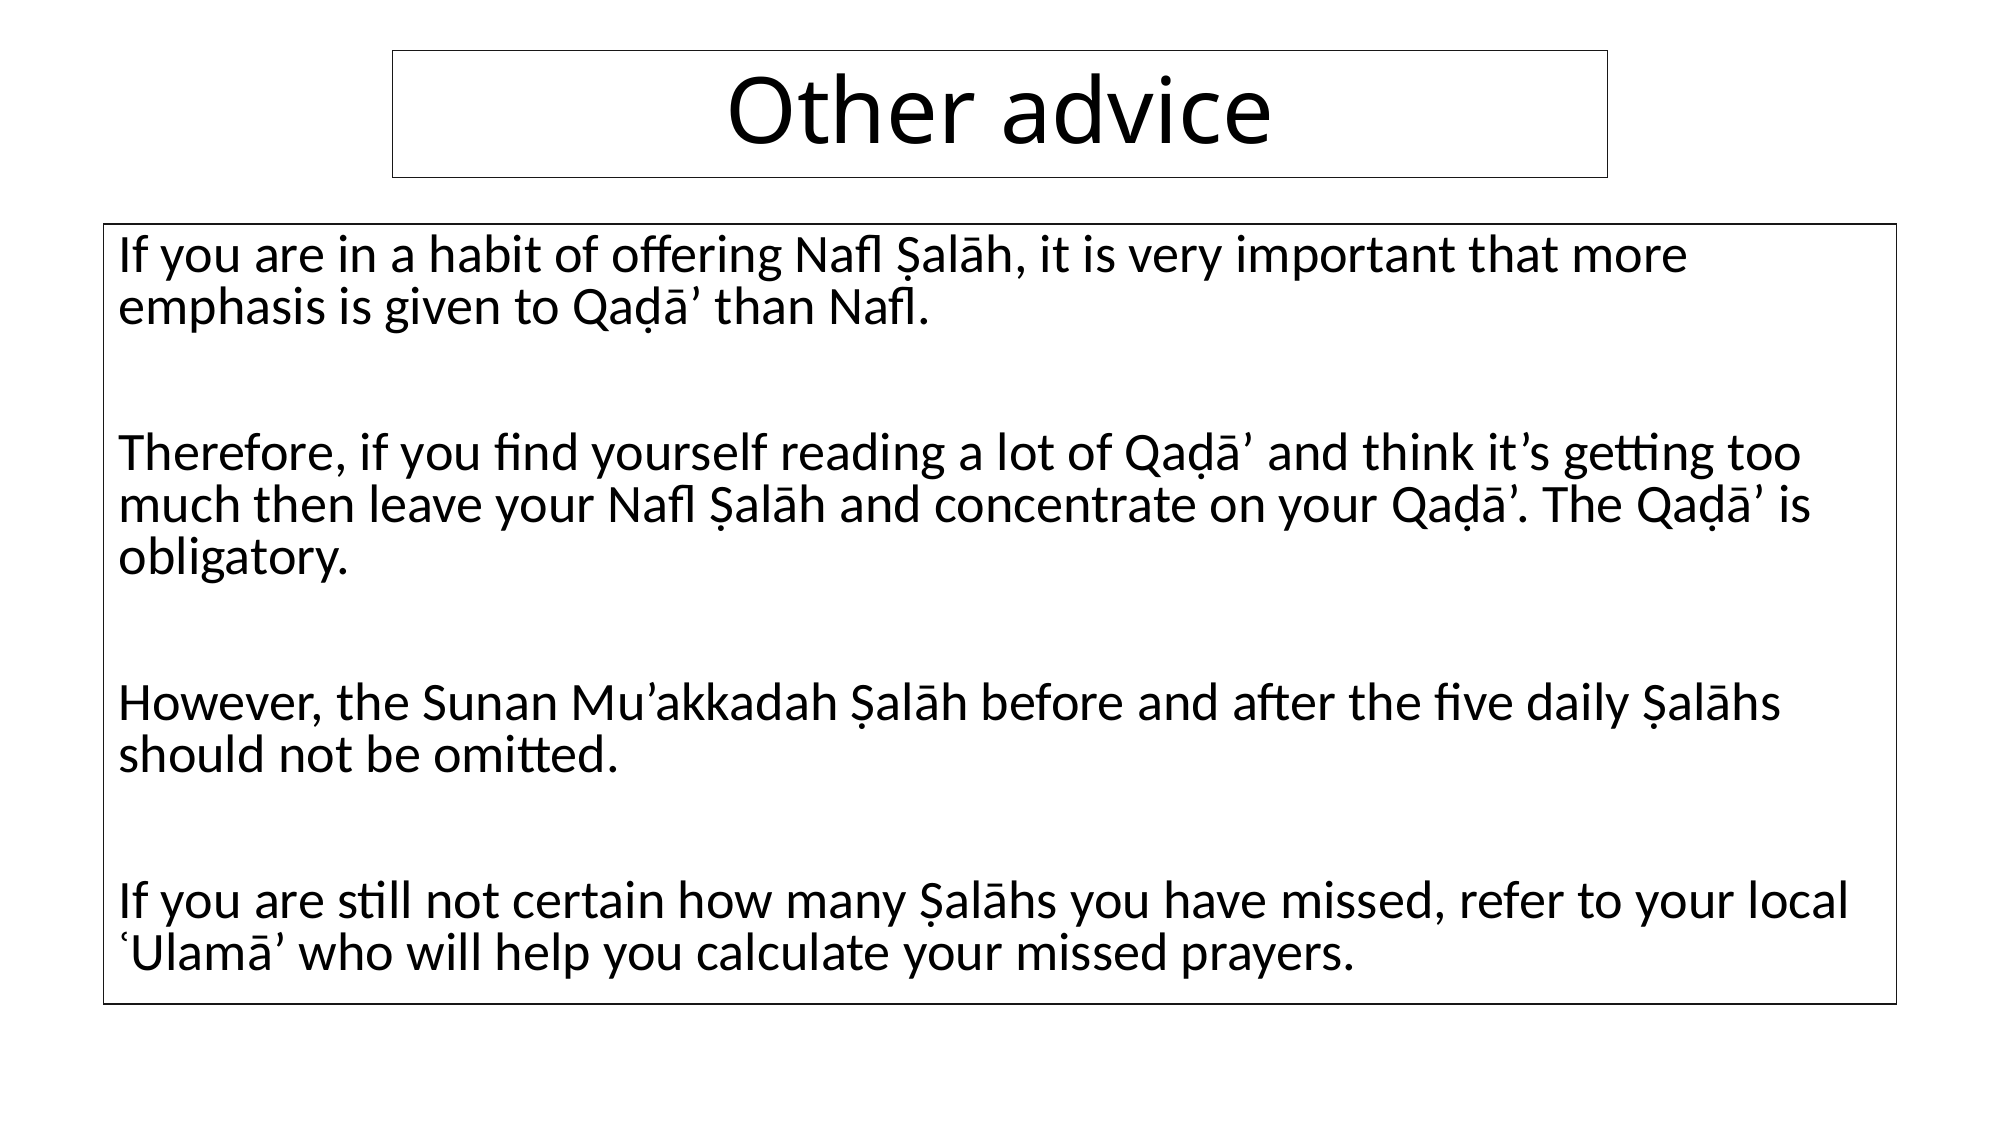

# Other advice
If you are in a habit of offering Nafl Ṣalāh, it is very important that more emphasis is given to Qaḍā’ than Nafl.
Therefore, if you find yourself reading a lot of Qaḍā’ and think it’s getting too much then leave your Nafl Ṣalāh and concentrate on your Qaḍā’. The Qaḍā’ is obligatory.
However, the Sunan Mu’akkadah Ṣalāh before and after the five daily Ṣalāhs should not be omitted.
If you are still not certain how many Ṣalāhs you have missed, refer to your local ʿUlamā’ who will help you calculate your missed prayers.